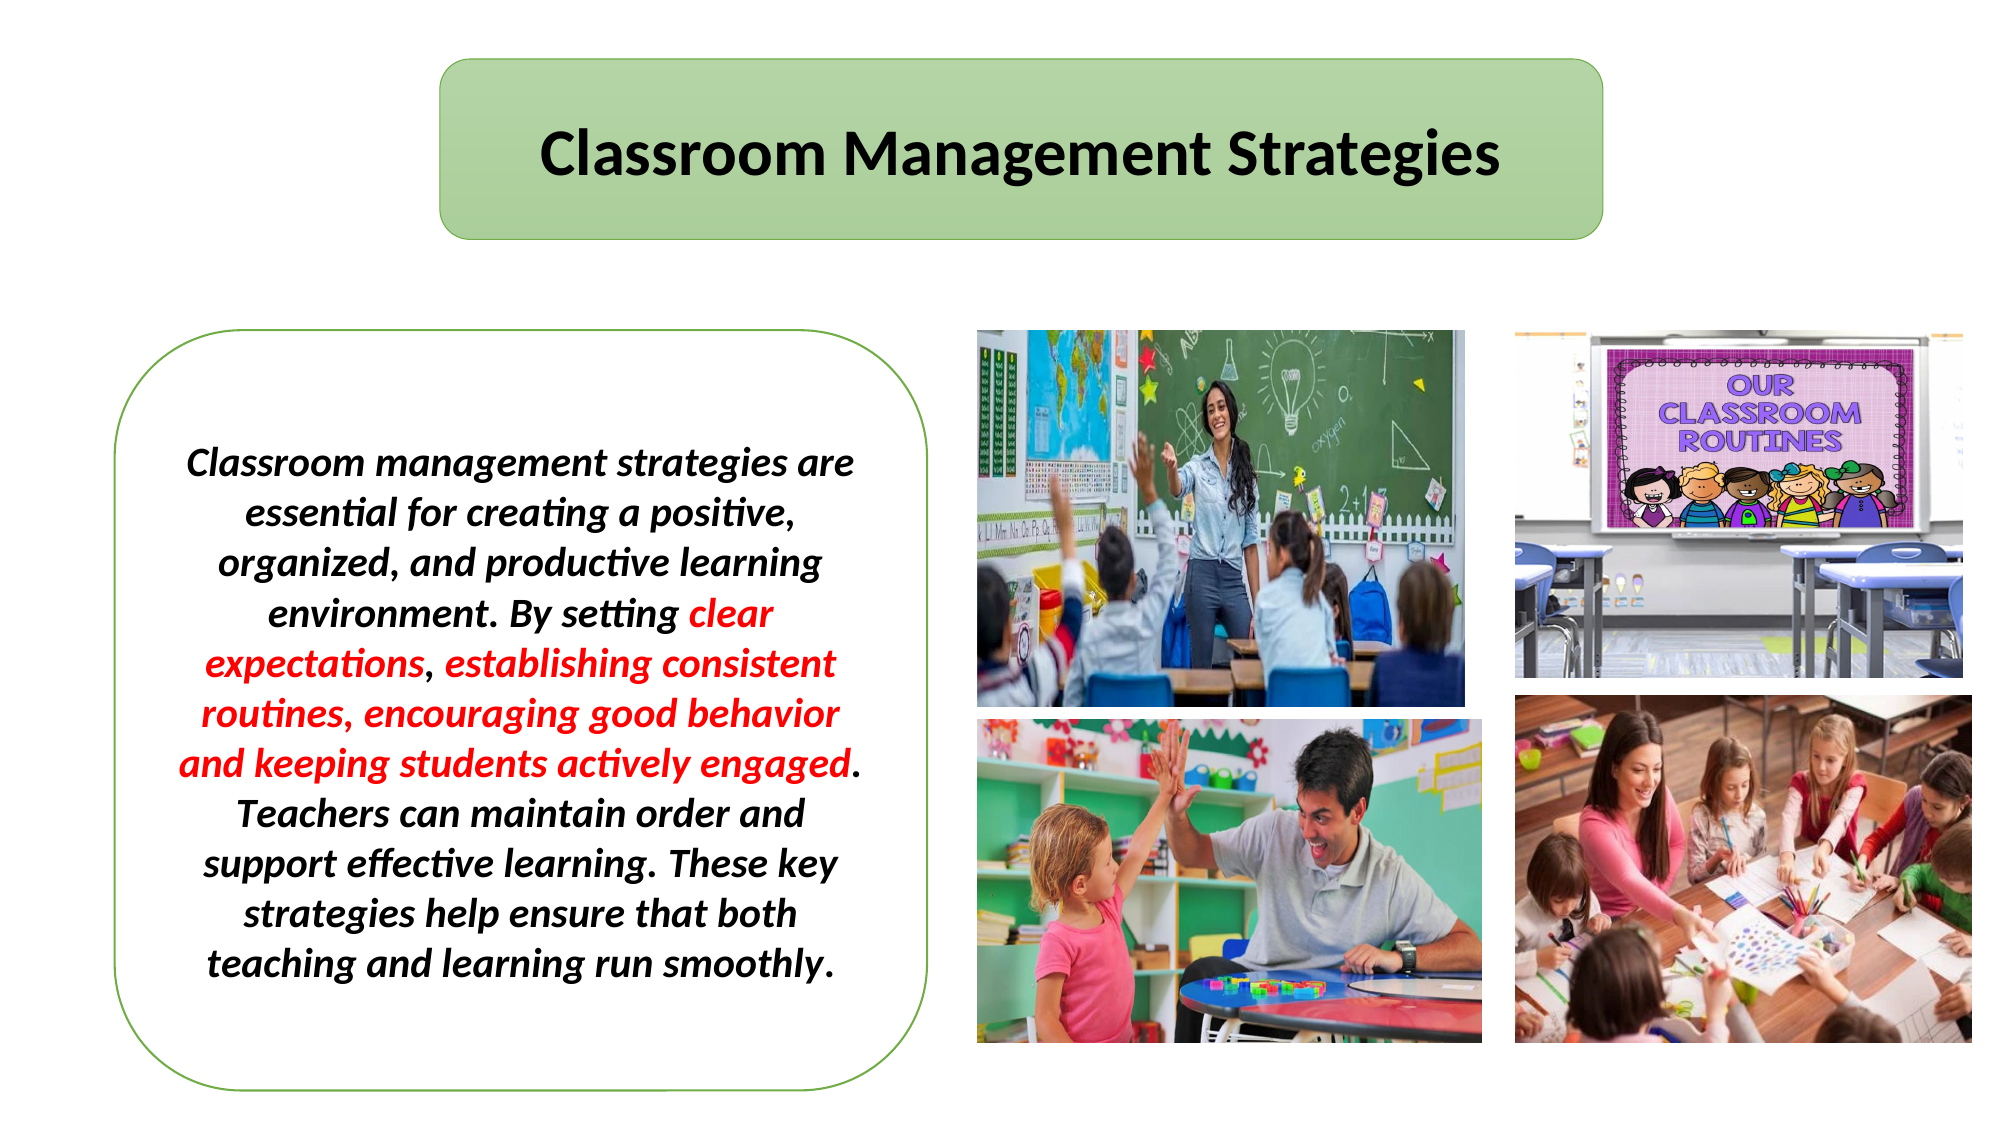

Classroom Management Strategies
Classroom management strategies are essential for creating a positive, organized, and productive learning environment. By setting clear expectations, establishing consistent routines, encouraging good behavior and keeping students actively engaged. Teachers can maintain order and support effective learning. These key strategies help ensure that both teaching and learning run smoothly.